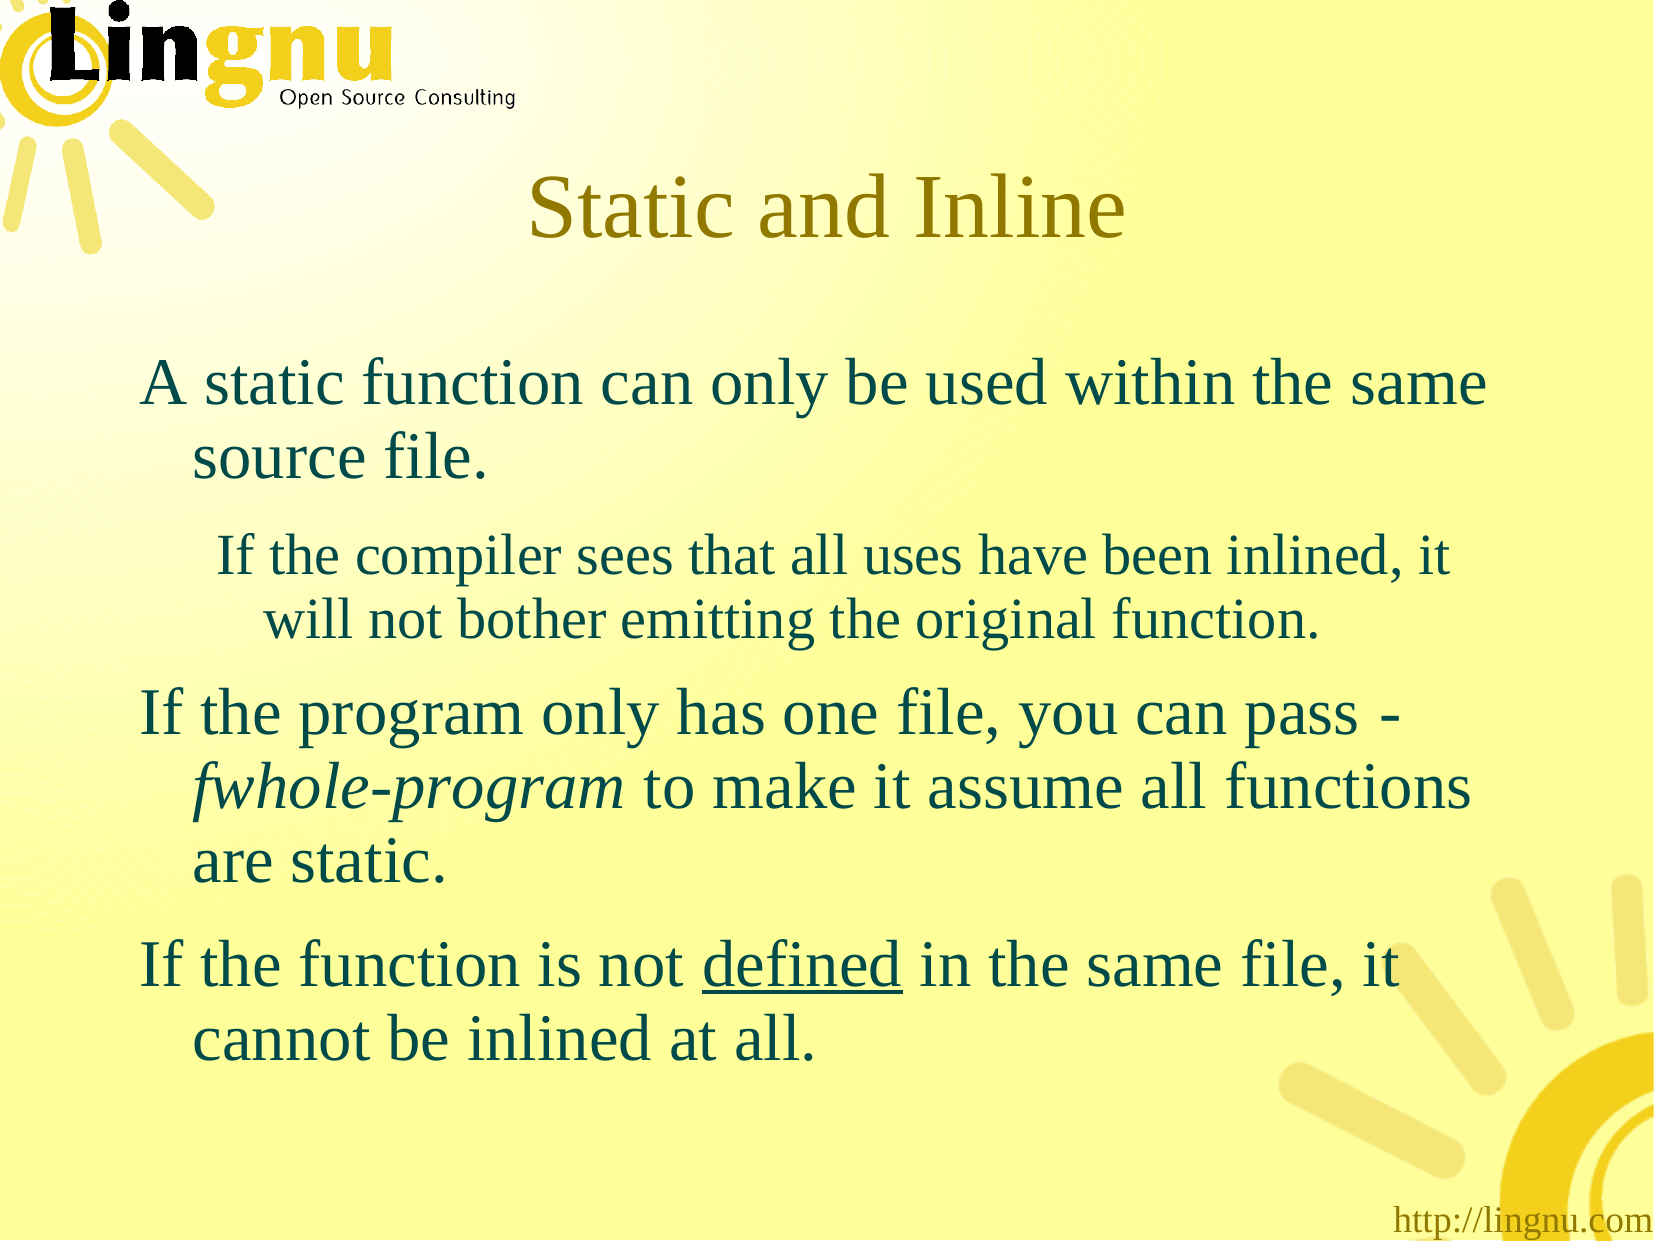

# Static and Inline
A static function can only be used within the same source file.
If the compiler sees that all uses have been inlined, it will not bother emitting the original function.
If the program only has one file, you can pass -fwhole-program to make it assume all functions are static.
If the function is not defined in the same file, it cannot be inlined at all.